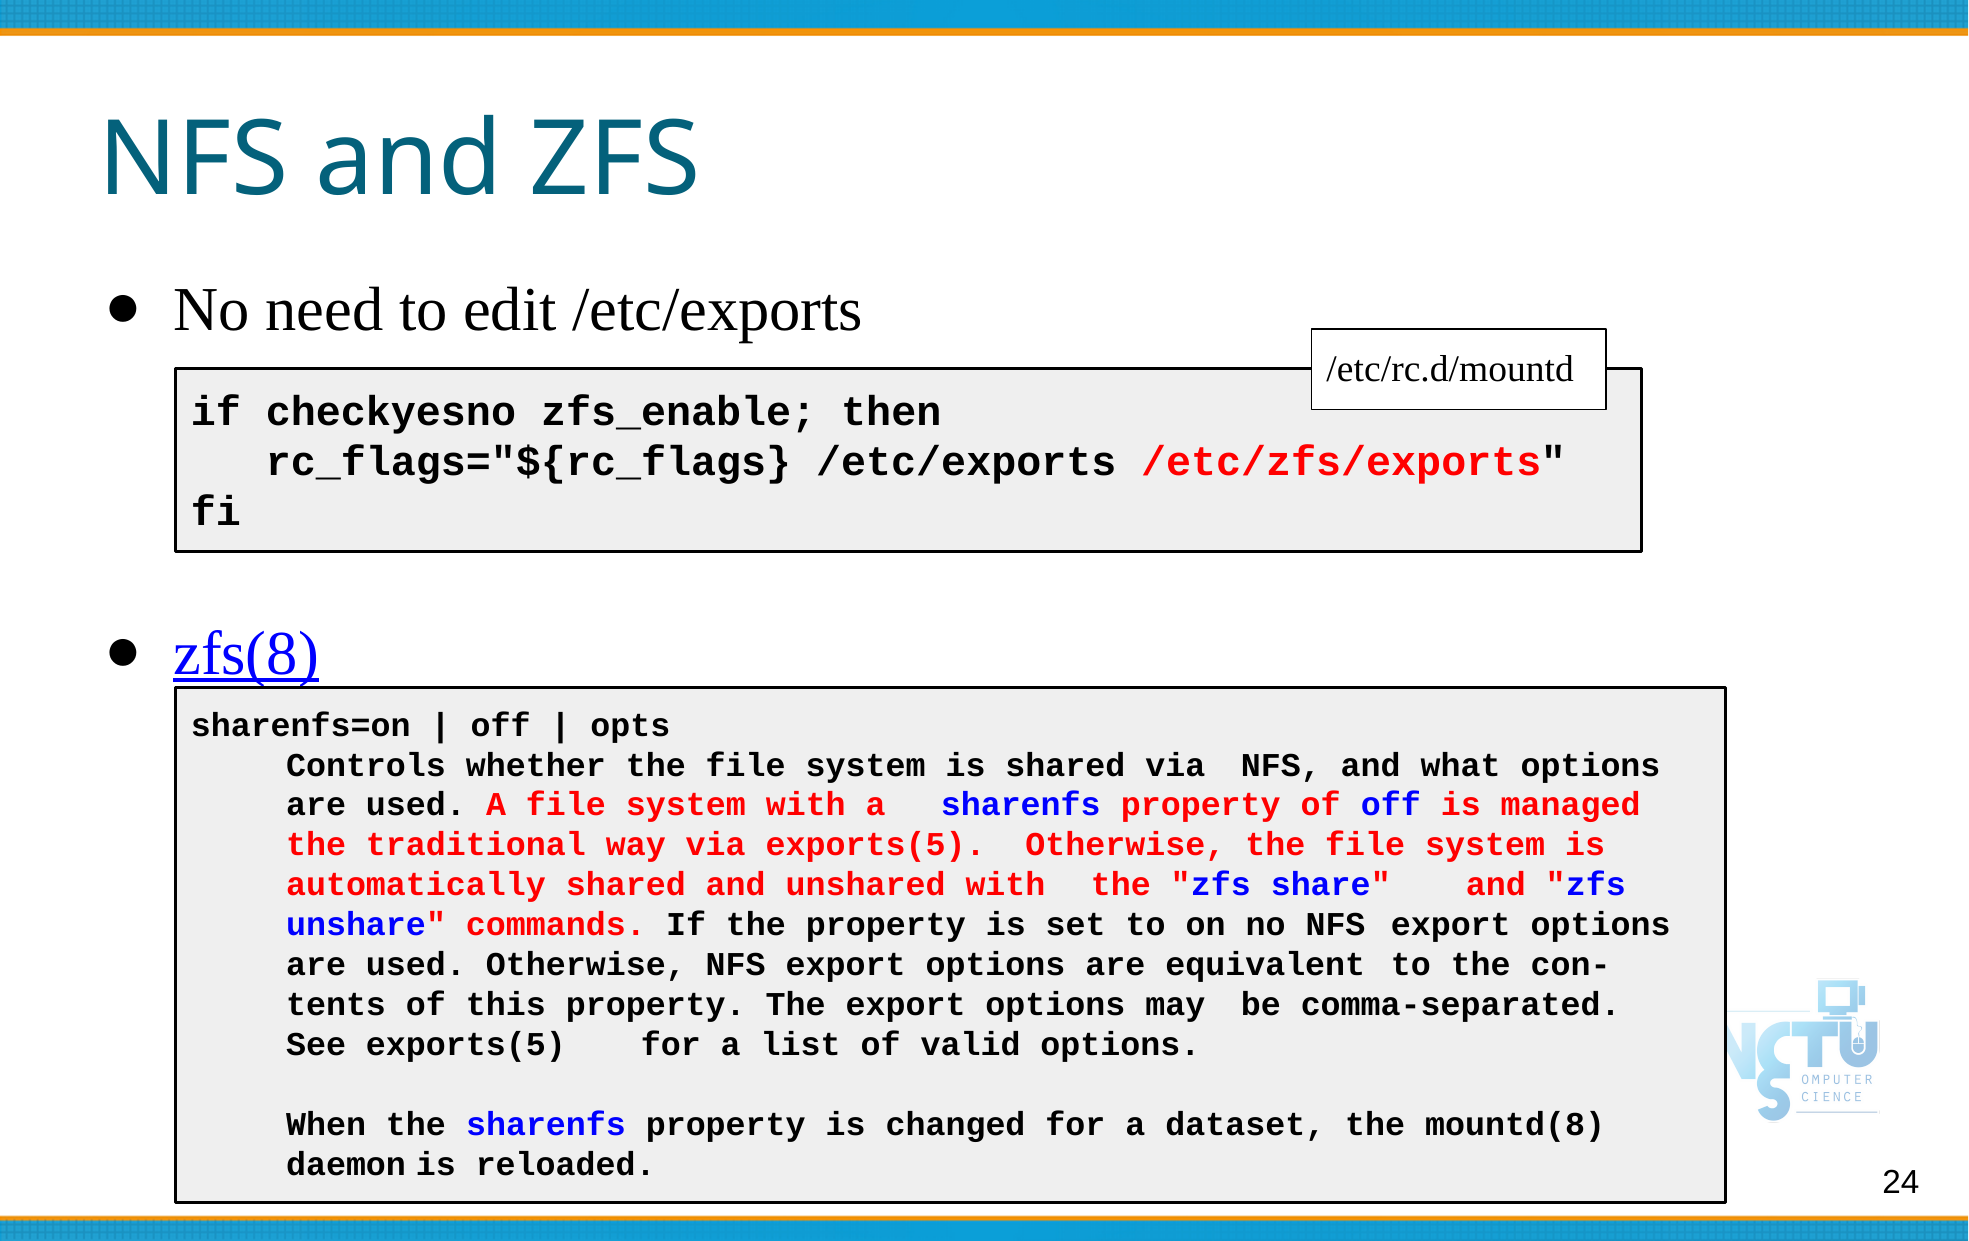

# NFS and ZFS
No need to edit /etc/exports
zfs(8)
/etc/rc.d/mountd
if checkyesno zfs_enable; then
	rc_flags="${rc_flags} /etc/exports /etc/zfs/exports"
fi
sharenfs=on | off | opts
	 Controls whether the file system is shared via	NFS, and what options
	 are used. A file system with a	sharenfs property of off is managed
	 the traditional way via exports(5). Otherwise, the file system is
	 automatically shared and unshared with	the "zfs share"	and "zfs
	 unshare" commands. If the property is set to on no NFS	export options
	 are used. Otherwise, NFS export options are equivalent	to the con-
	 tents of this property. The export options may	be comma-separated.
	 See exports(5)	for a list of valid options.
	 When the sharenfs property is changed for a dataset, the mountd(8)
	 daemon	is reloaded.